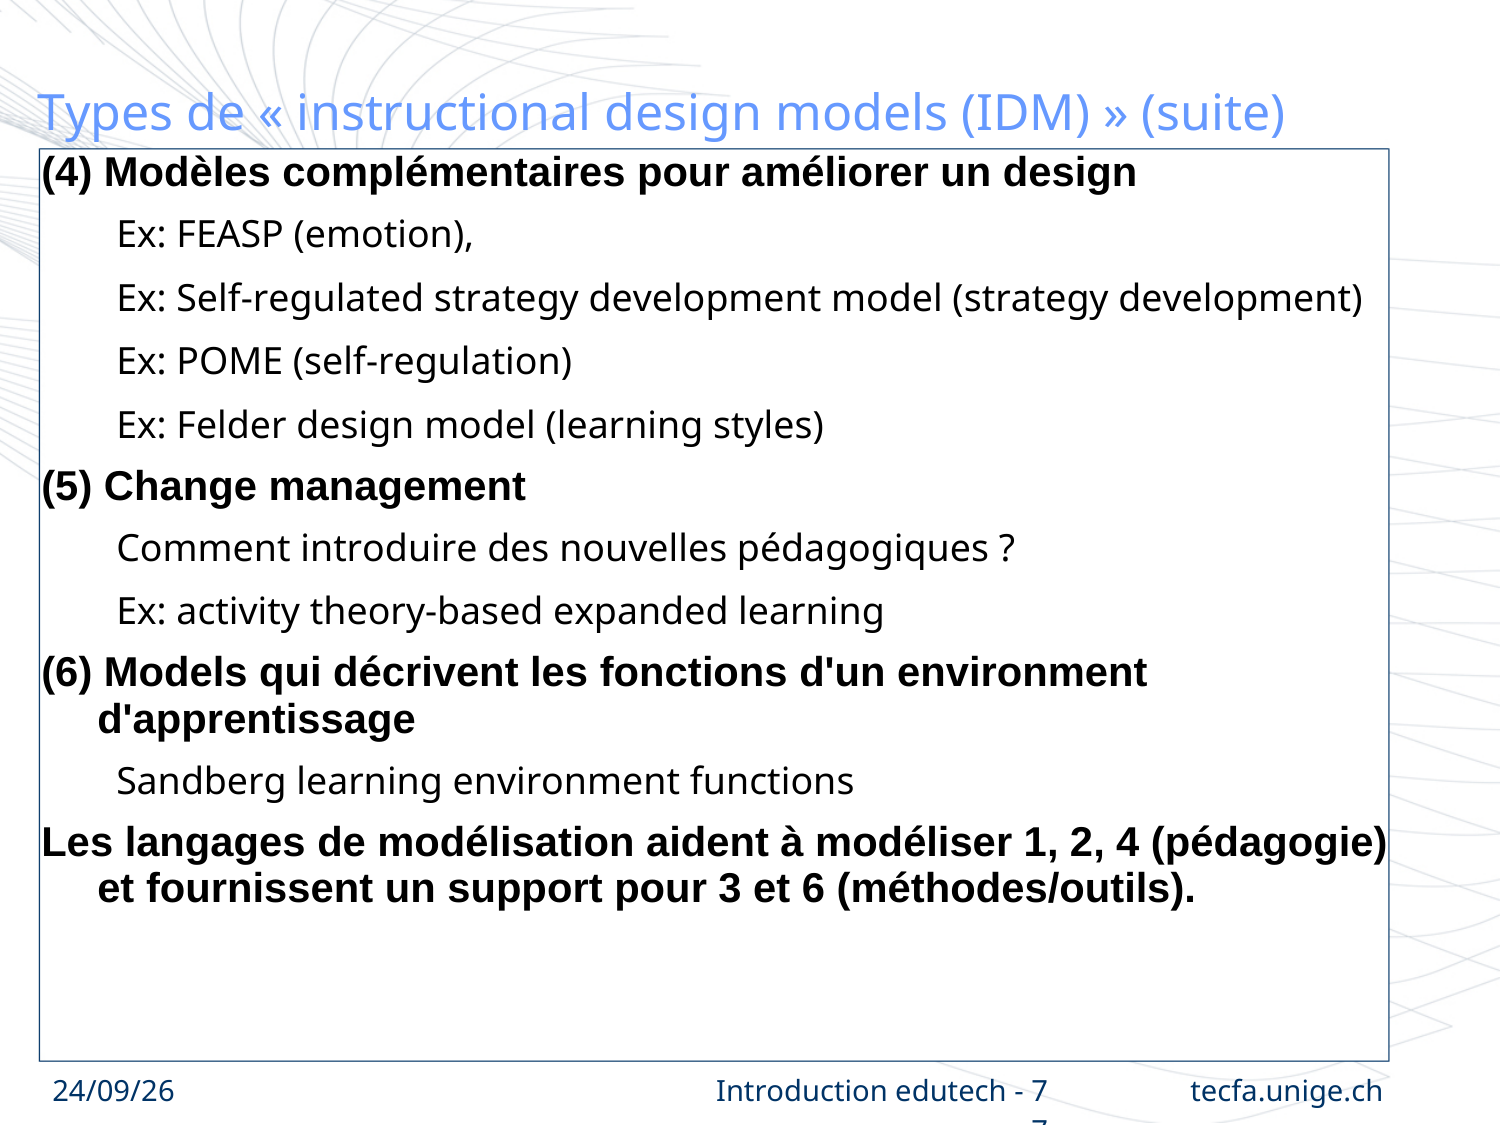

# Types de « instructional design models (IDM) » (suite)
(4) Modèles complémentaires pour améliorer un design
Ex: FEASP (emotion),
Ex: Self-regulated strategy development model (strategy development)
Ex: POME (self-regulation)
Ex: Felder design model (learning styles)
(5) Change management
Comment introduire des nouvelles pédagogiques ?
Ex: activity theory-based expanded learning
(6) Models qui décrivent les fonctions d'un environment d'apprentissage
Sandberg learning environment functions
Les langages de modélisation aident à modéliser 1, 2, 4 (pédagogie) et fournissent un support pour 3 et 6 (méthodes/outils).
7